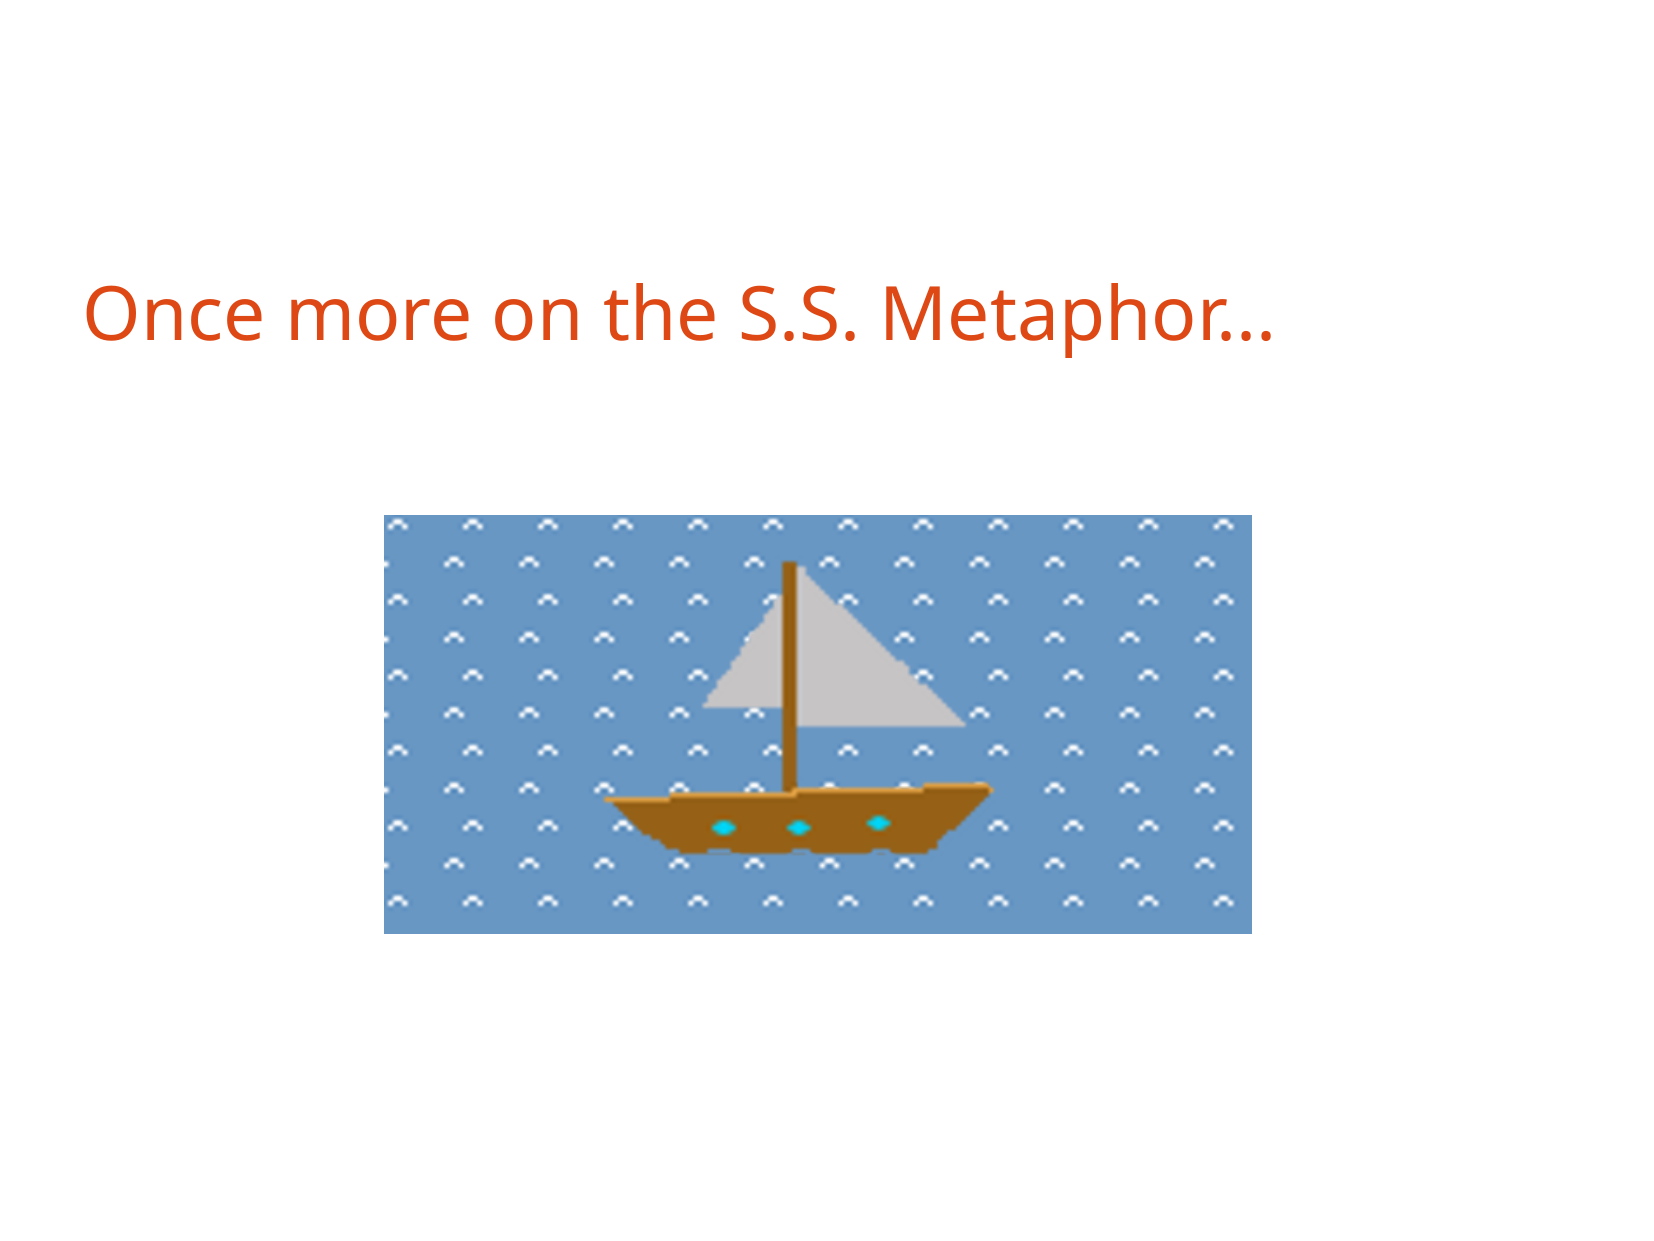

# Once more on the S.S. Metaphor...